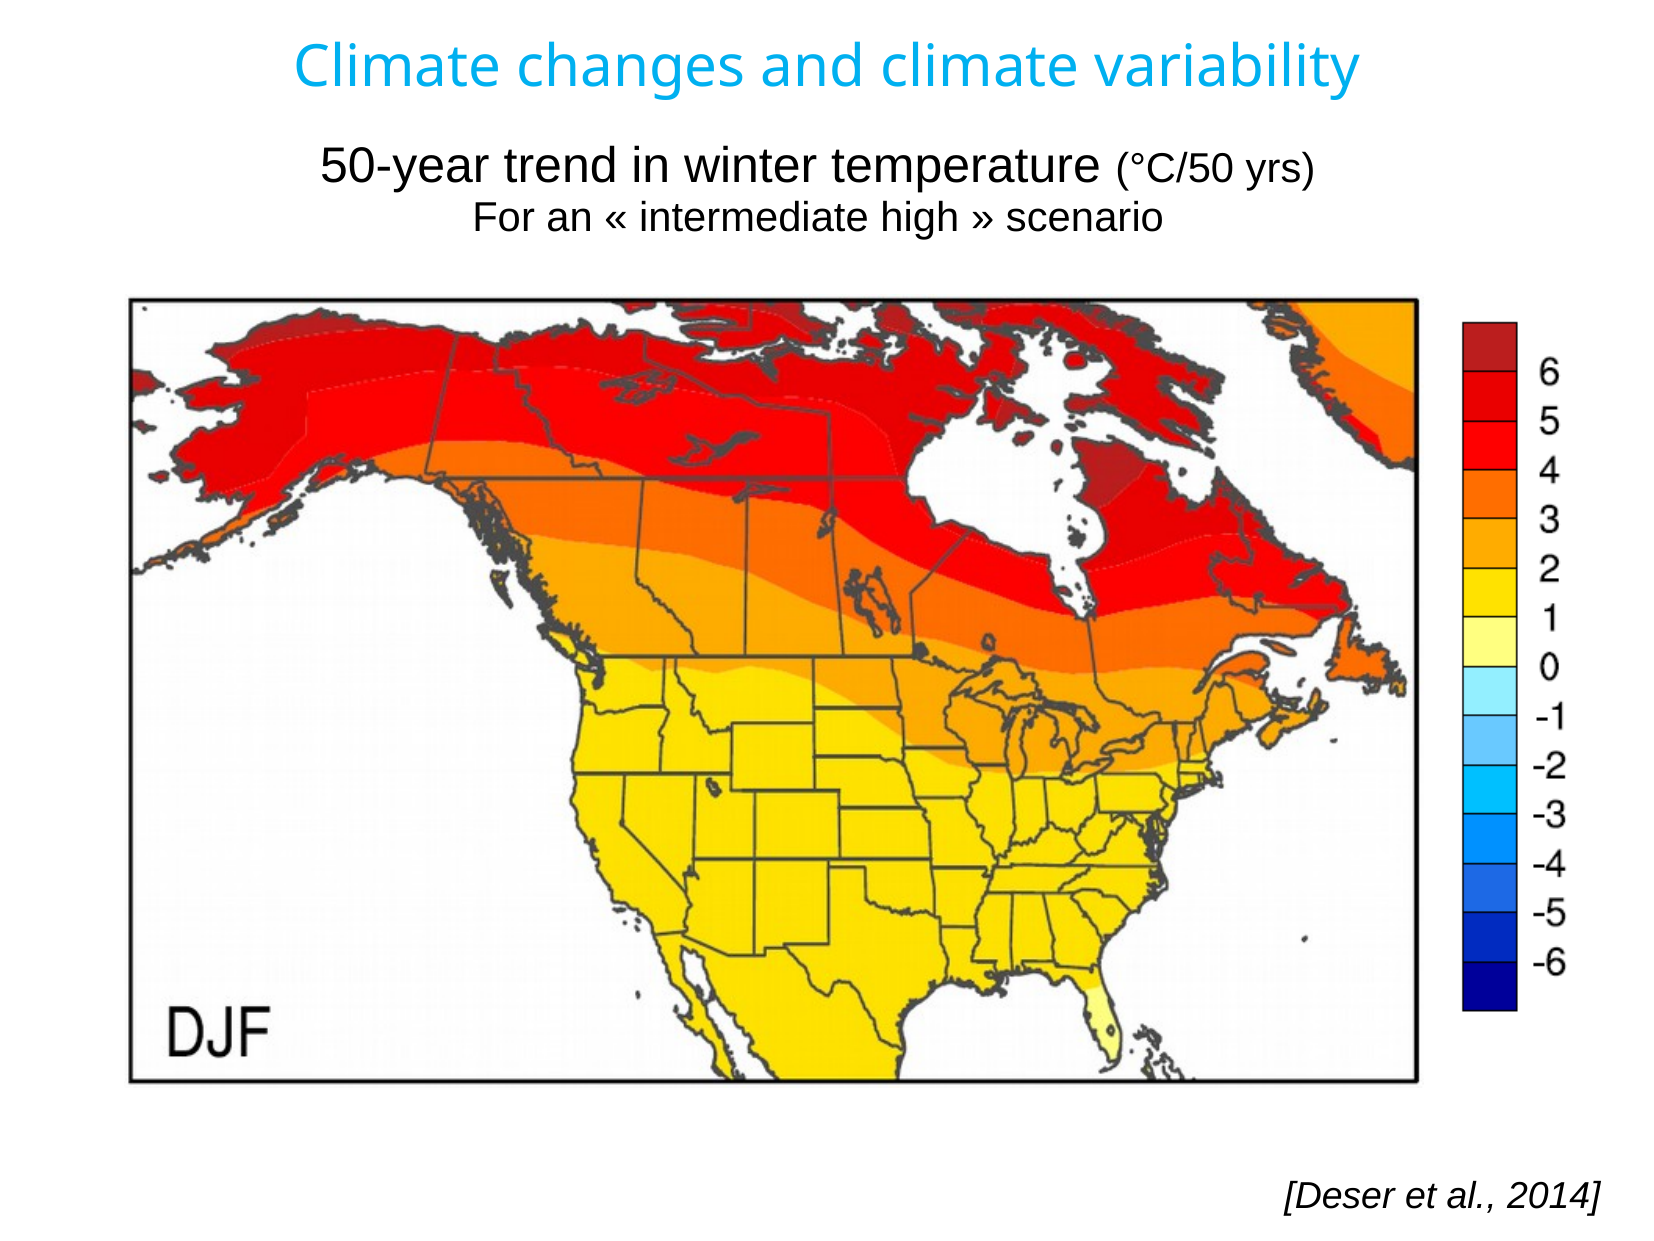

Climate changes and climate variability
50-year trend in winter temperature (°C/50 yrs)
For an « intermediate high » scenario
[Deser et al., 2014]